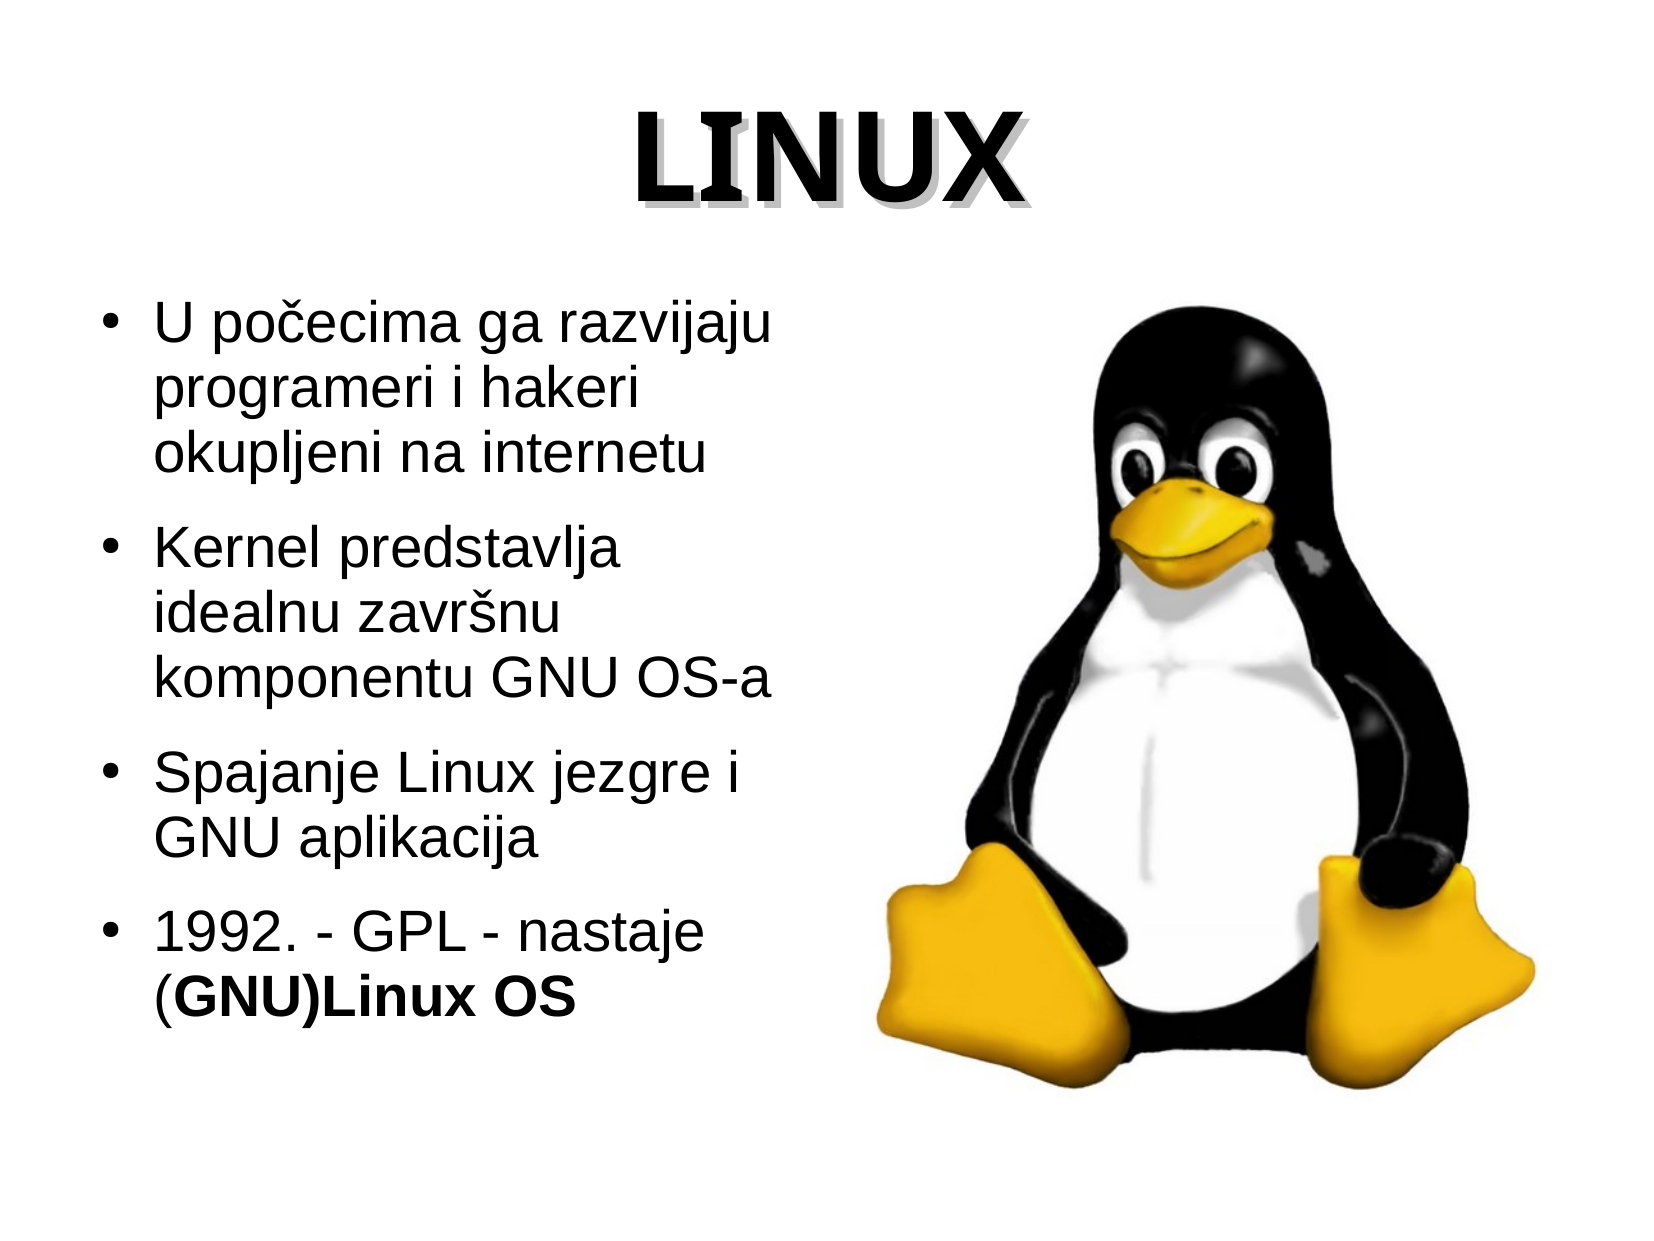

# LINUX
U počecima ga razvijaju programeri i hakeri okupljeni na internetu
Kernel predstavlja idealnu završnu komponentu GNU OS-a
Spajanje Linux jezgre i GNU aplikacija
1992. - GPL - nastaje (GNU)Linux OS